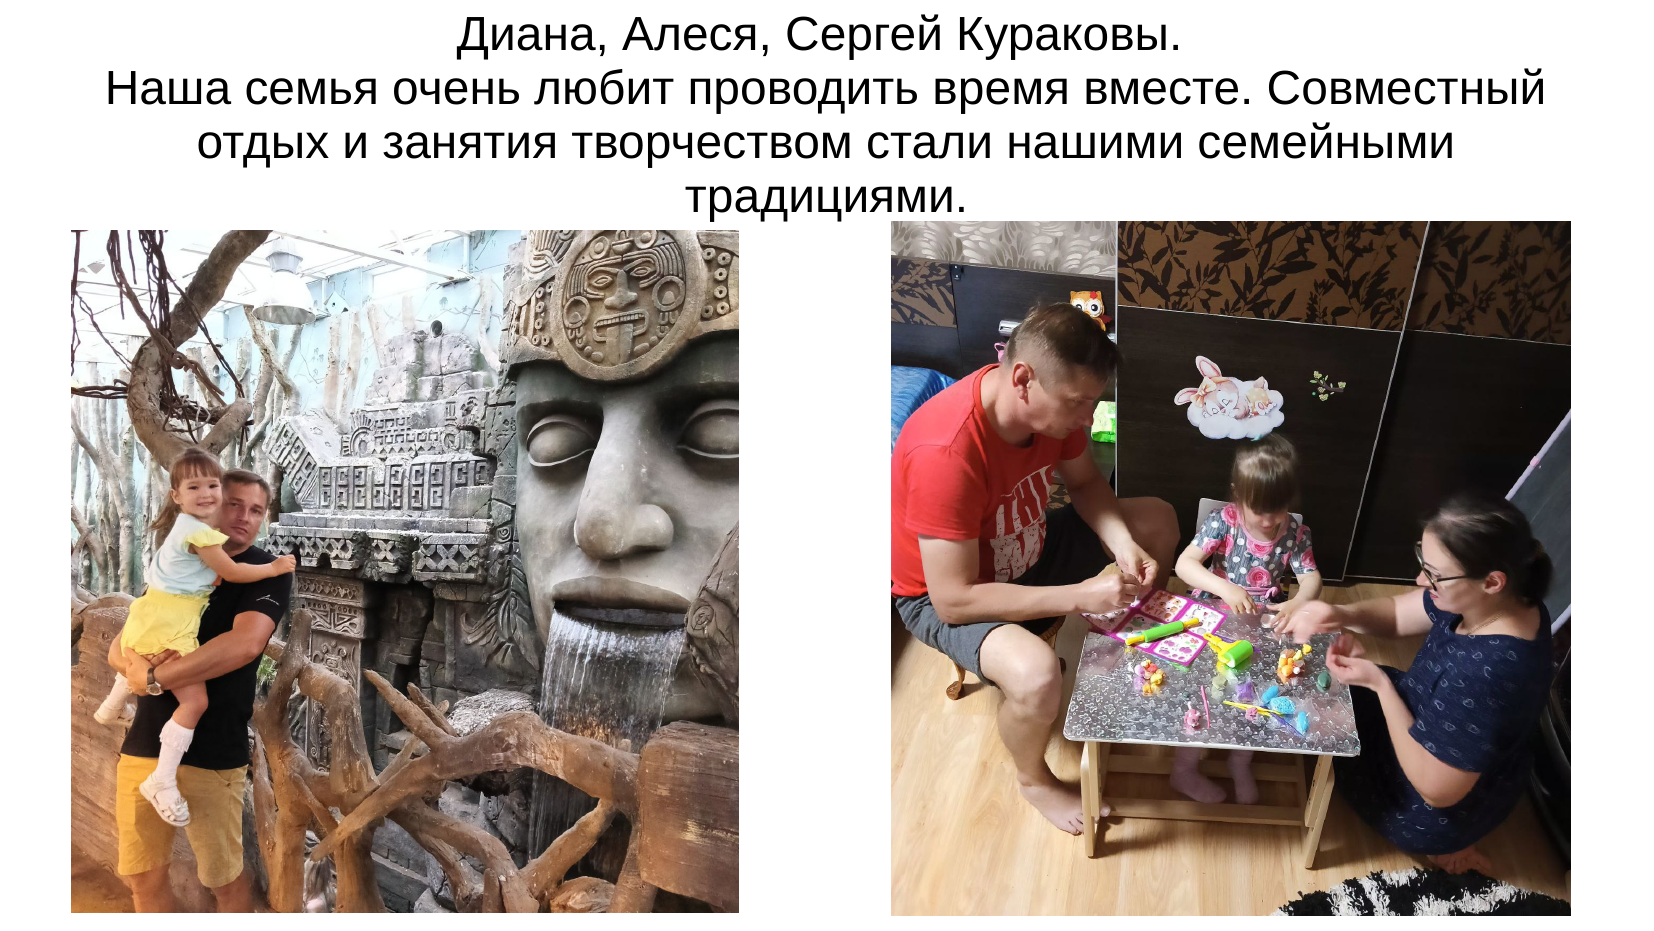

# Диана, Алеся, Сергей Кураковы. Наша семья очень любит проводить время вместе. Совместный отдых и занятия творчеством стали нашими семейными традициями.